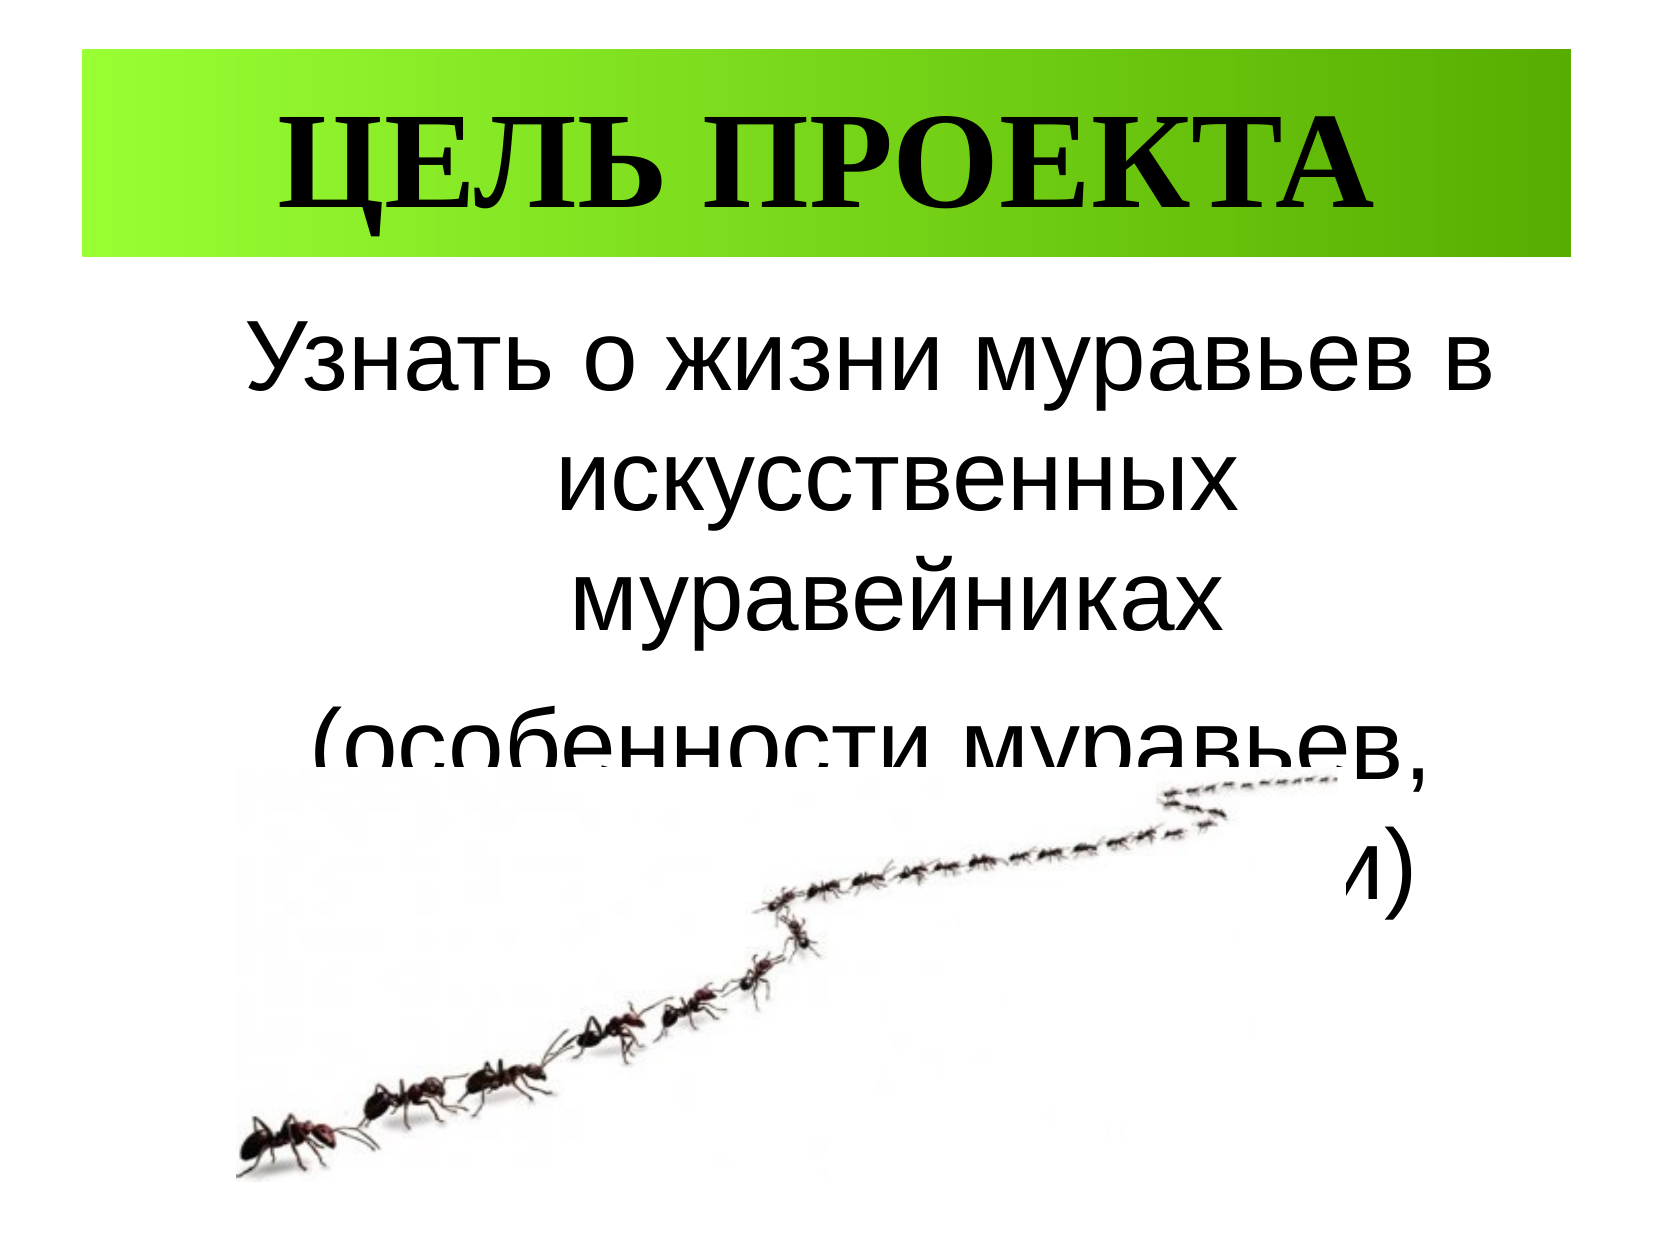

# ЦЕЛЬ ПРОЕКТА
Узнать о жизни муравьев в искусственных муравейниках
(особенности муравьев, питание, образ жизни)